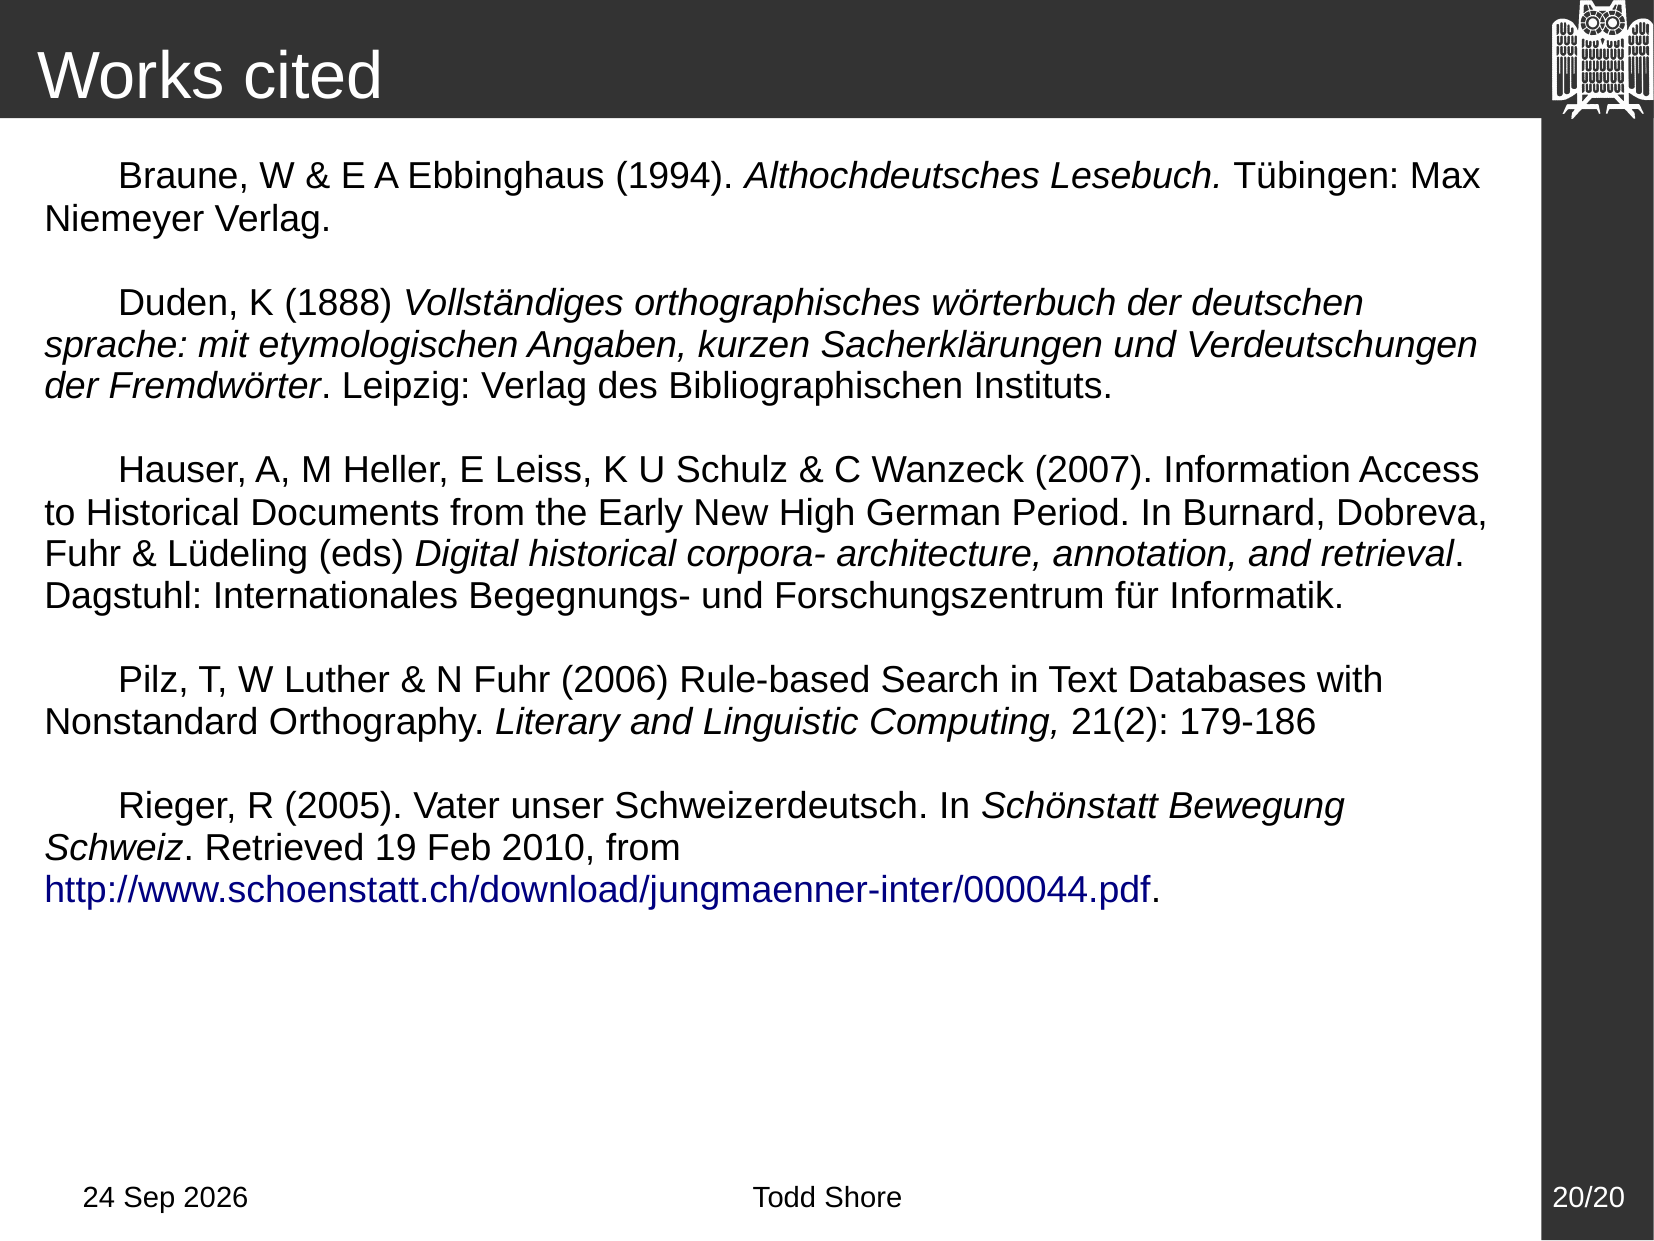

Works cited
	Braune, W & E A Ebbinghaus (1994). Althochdeutsches Lesebuch. Tübingen: Max Niemeyer Verlag.
	Duden, K (1888) Vollständiges orthographisches wörterbuch der deutschen sprache: mit etymologischen Angaben, kurzen Sacherklärungen und Verdeutschungen der Fremdwörter. Leipzig: Verlag des Bibliographischen Instituts.
	Hauser, A, M Heller, E Leiss, K U Schulz & C Wanzeck (2007). Information Access to Historical Documents from the Early New High German Period. In Burnard, Dobreva, Fuhr & Lüdeling (eds) Digital historical corpora- architecture, annotation, and retrieval. Dagstuhl: Internationales Begegnungs- und Forschungszentrum für Informatik.
	Pilz, T, W Luther & N Fuhr (2006) Rule-based Search in Text Databases with Nonstandard Orthography. Literary and Linguistic Computing, 21(2): 179-186
	Rieger, R (2005). Vater unser Schweizerdeutsch. In Schönstatt Bewegung Schweiz. Retrieved 19 Feb 2010, from http://www.schoenstatt.ch/download/jungmaenner-inter/000044.pdf.
20